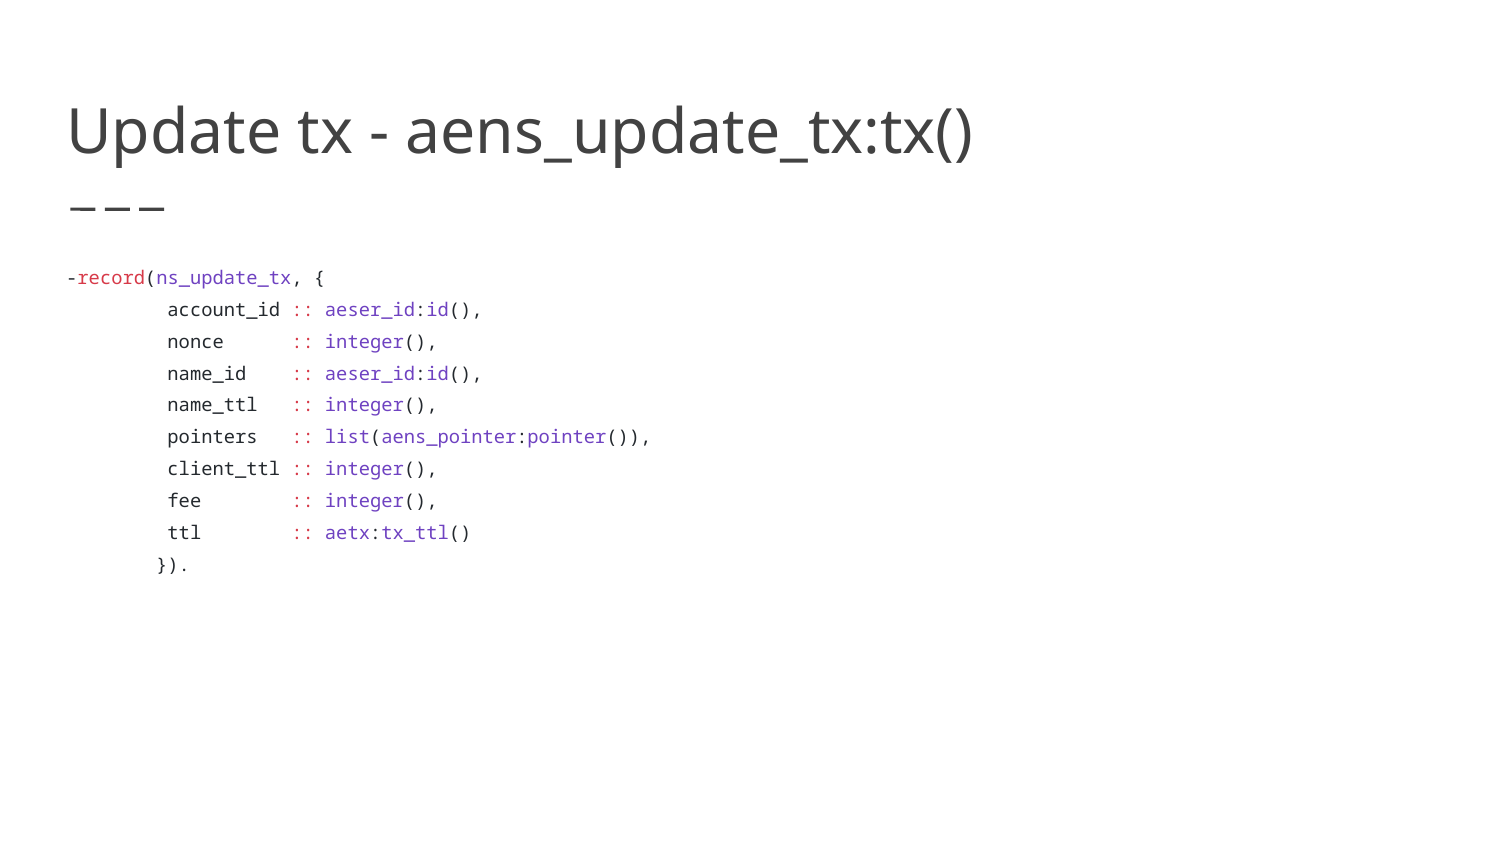

# Update tx - aens_update_tx:tx()
-record(ns_update_tx, {
 account_id :: aeser_id:id(),
 nonce :: integer(),
 name_id :: aeser_id:id(),
 name_ttl :: integer(),
 pointers :: list(aens_pointer:pointer()),
 client_ttl :: integer(),
 fee :: integer(),
 ttl :: aetx:tx_ttl()
 }).